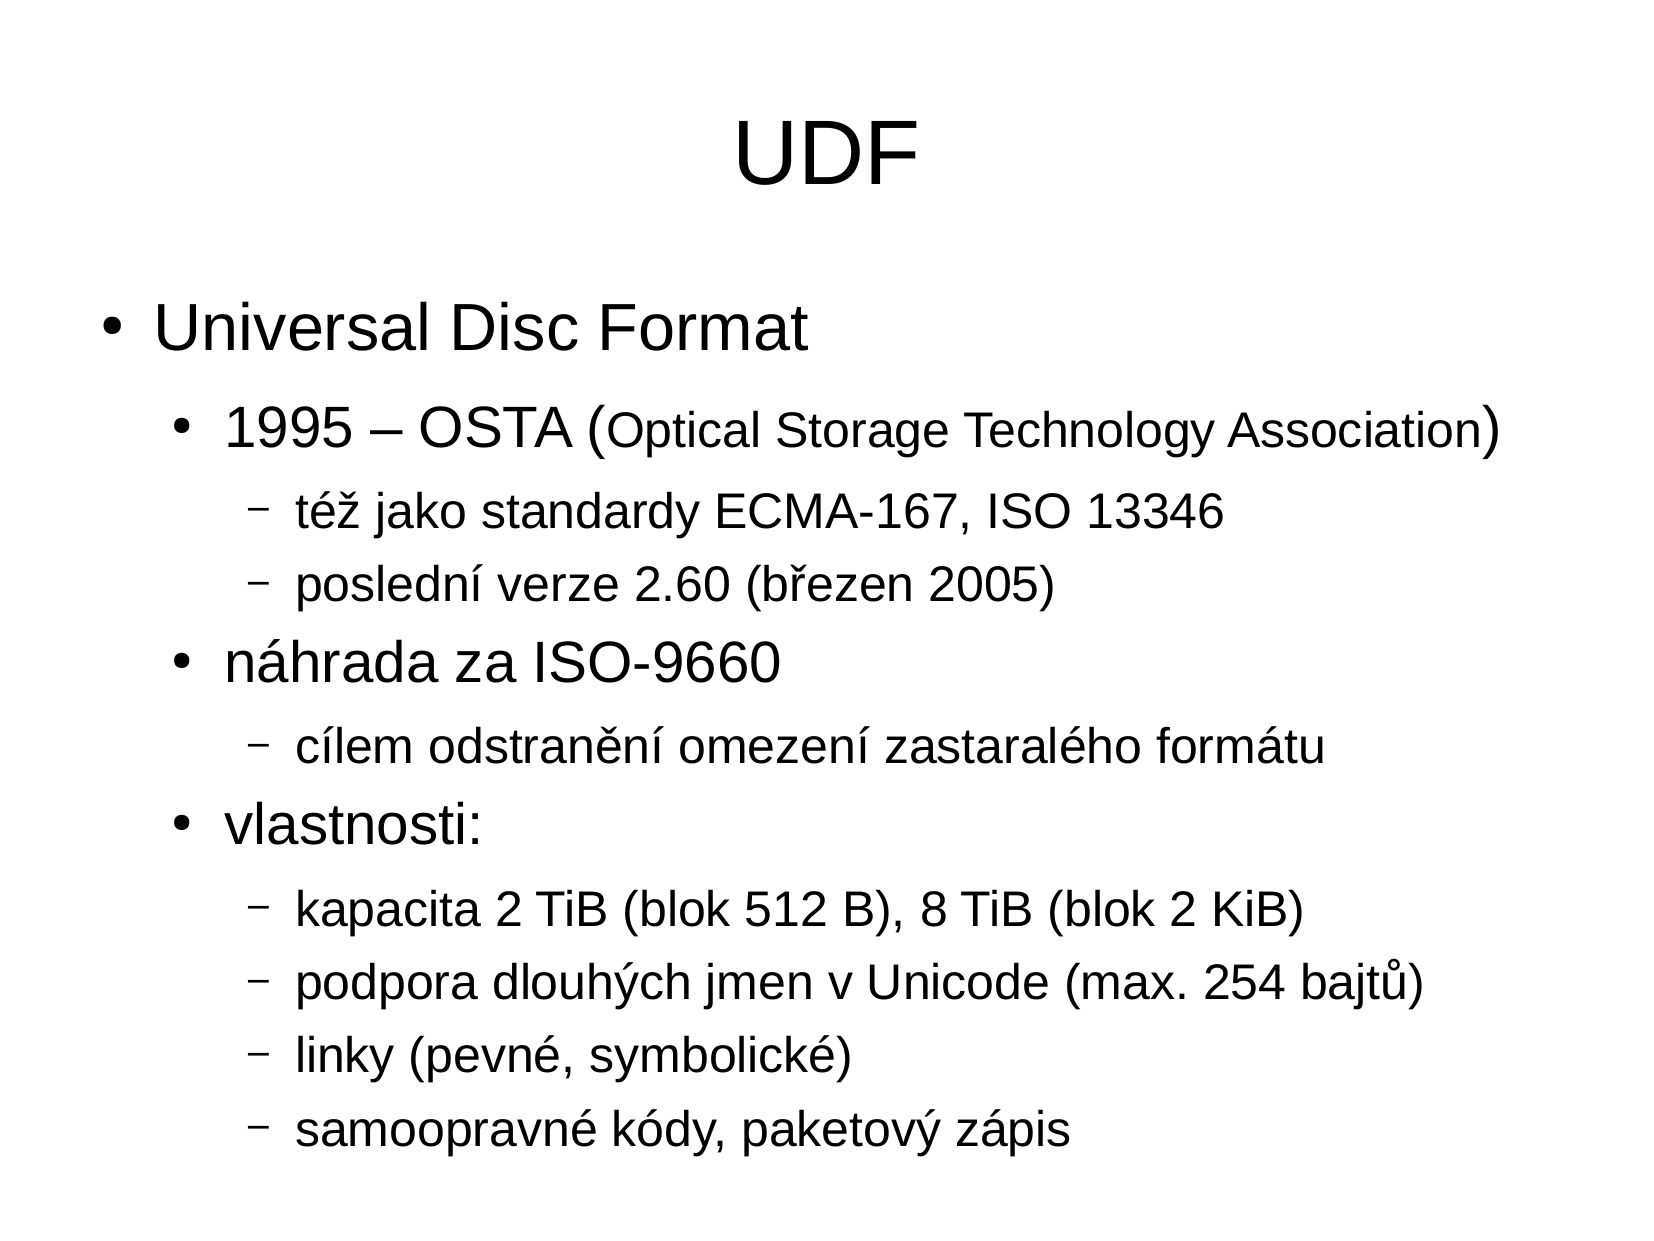

# UDF
Universal Disc Format
1995 – OSTA (Optical Storage Technology Association)
též jako standardy ECMA-167, ISO 13346
poslední verze 2.60 (březen 2005)
náhrada za ISO-9660
cílem odstranění omezení zastaralého formátu
vlastnosti:
kapacita 2 TiB (blok 512 B), 8 TiB (blok 2 KiB)
podpora dlouhých jmen v Unicode (max. 254 bajtů)
linky (pevné, symbolické)
samoopravné kódy, paketový zápis